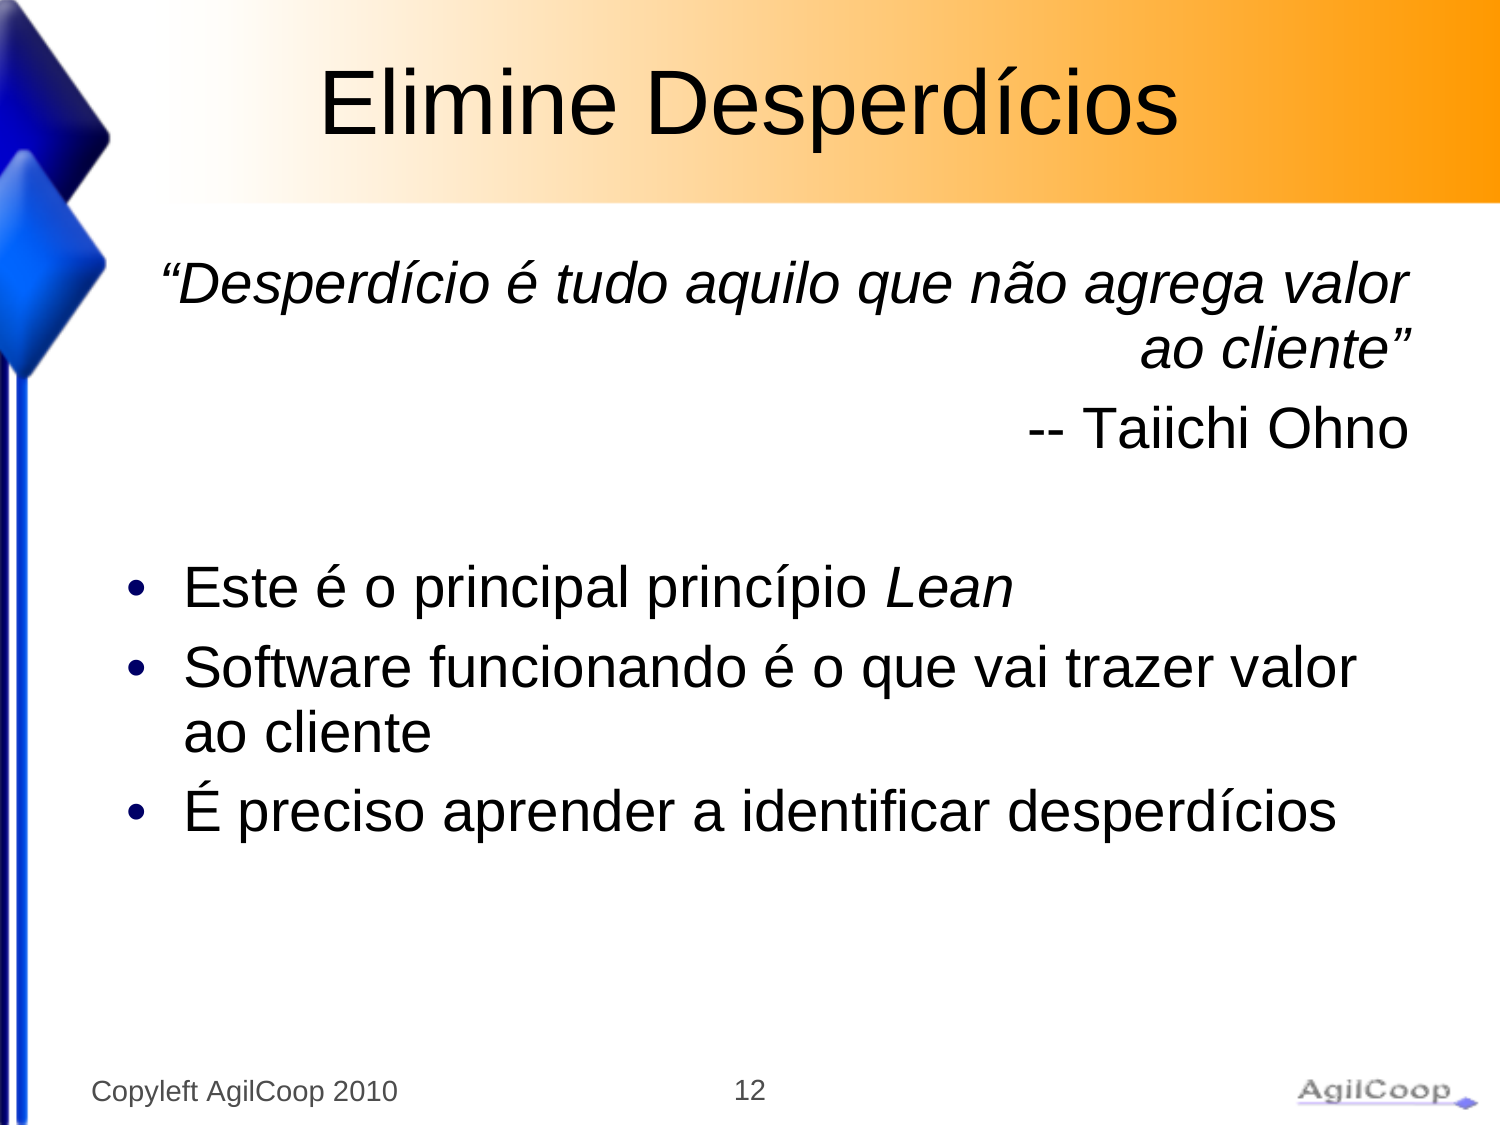

# Elimine Desperdícios
“Desperdício é tudo aquilo que não agrega valor ao cliente”
-- Taiichi Ohno
Este é o principal princípio Lean
Software funcionando é o que vai trazer valor ao cliente
É preciso aprender a identificar desperdícios
Copyleft AgilCoop 2010
12